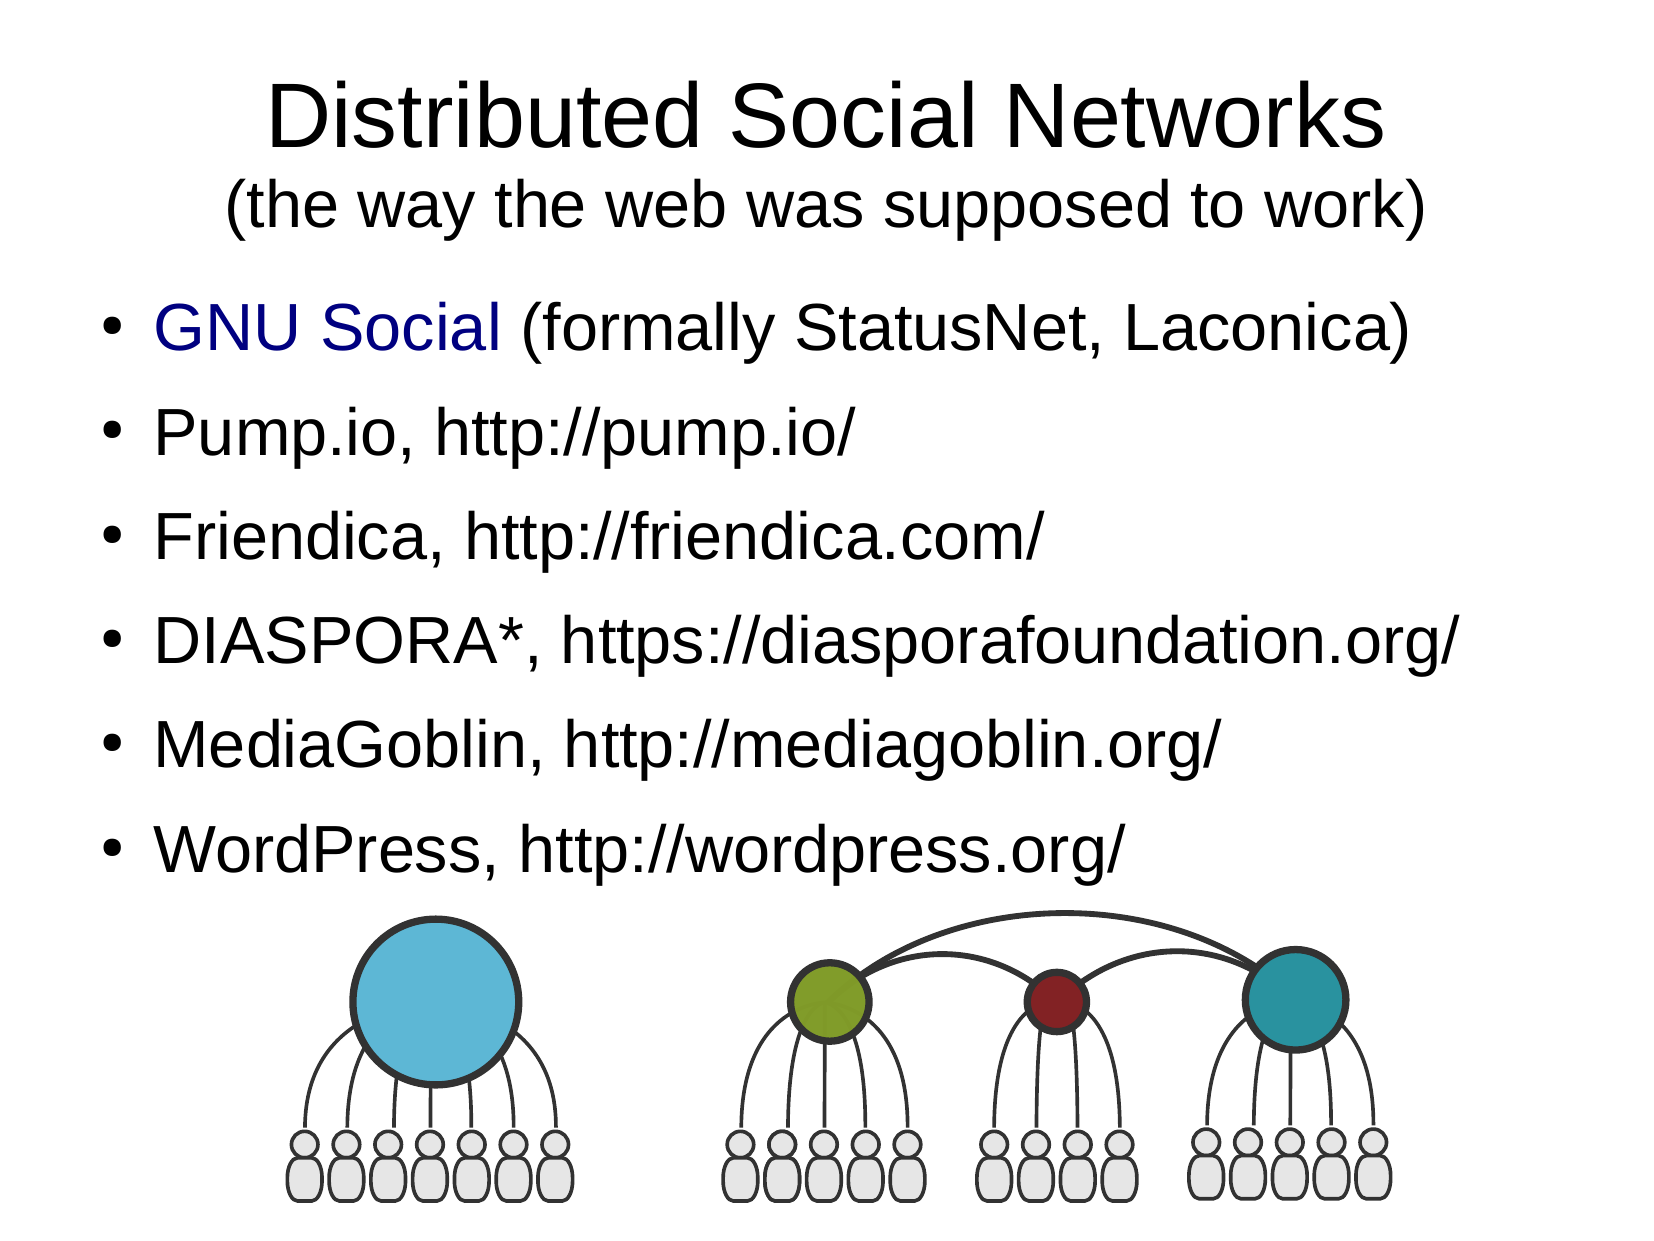

# Distributed Social Networks (the way the web was supposed to work)
GNU Social (formally StatusNet, Laconica)
Pump.io, http://pump.io/
Friendica, http://friendica.com/
DIASPORA*, https://diasporafoundation.org/
MediaGoblin, http://mediagoblin.org/
WordPress, http://wordpress.org/